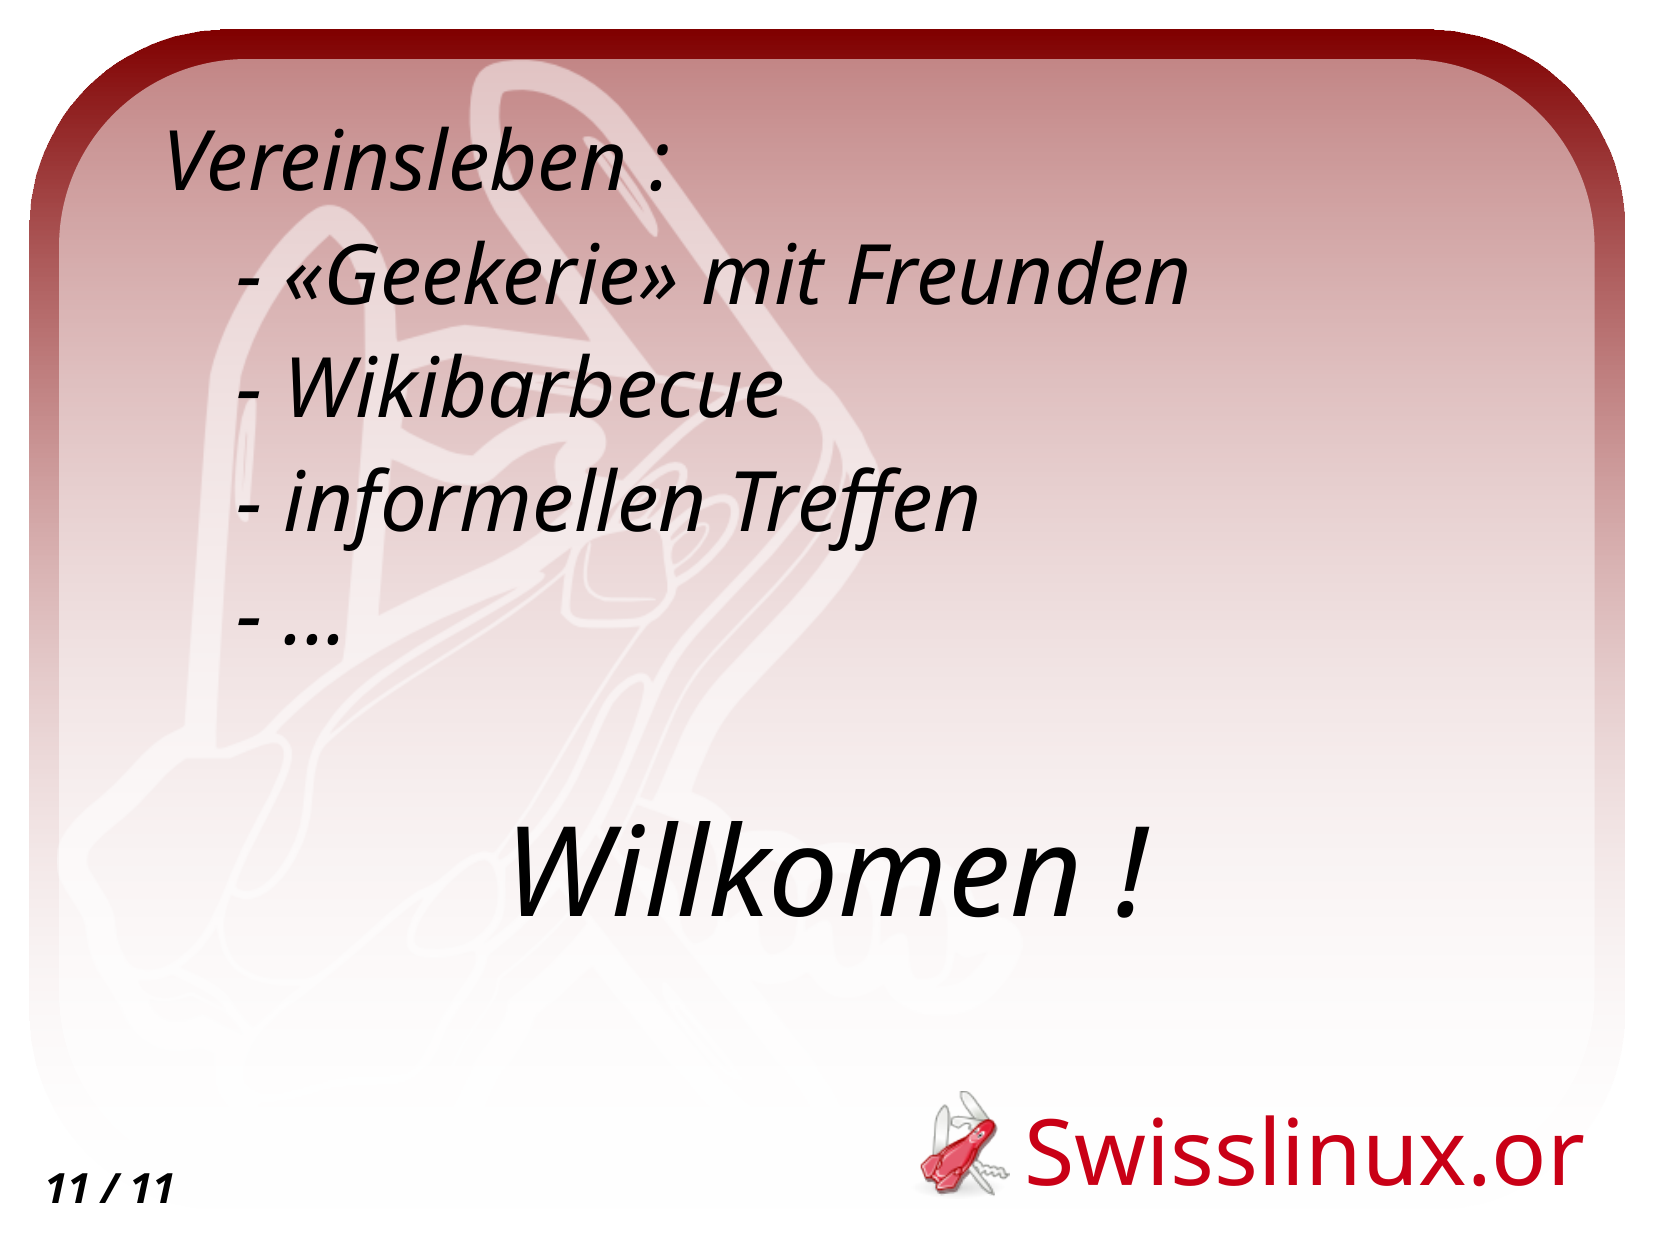

Vereinsleben :
	- «Geekerie» mit Freunden
	- Wikibarbecue
	- informellen Treffen
	- ...
Willkomen !
Swisslinux.org
11 / 11